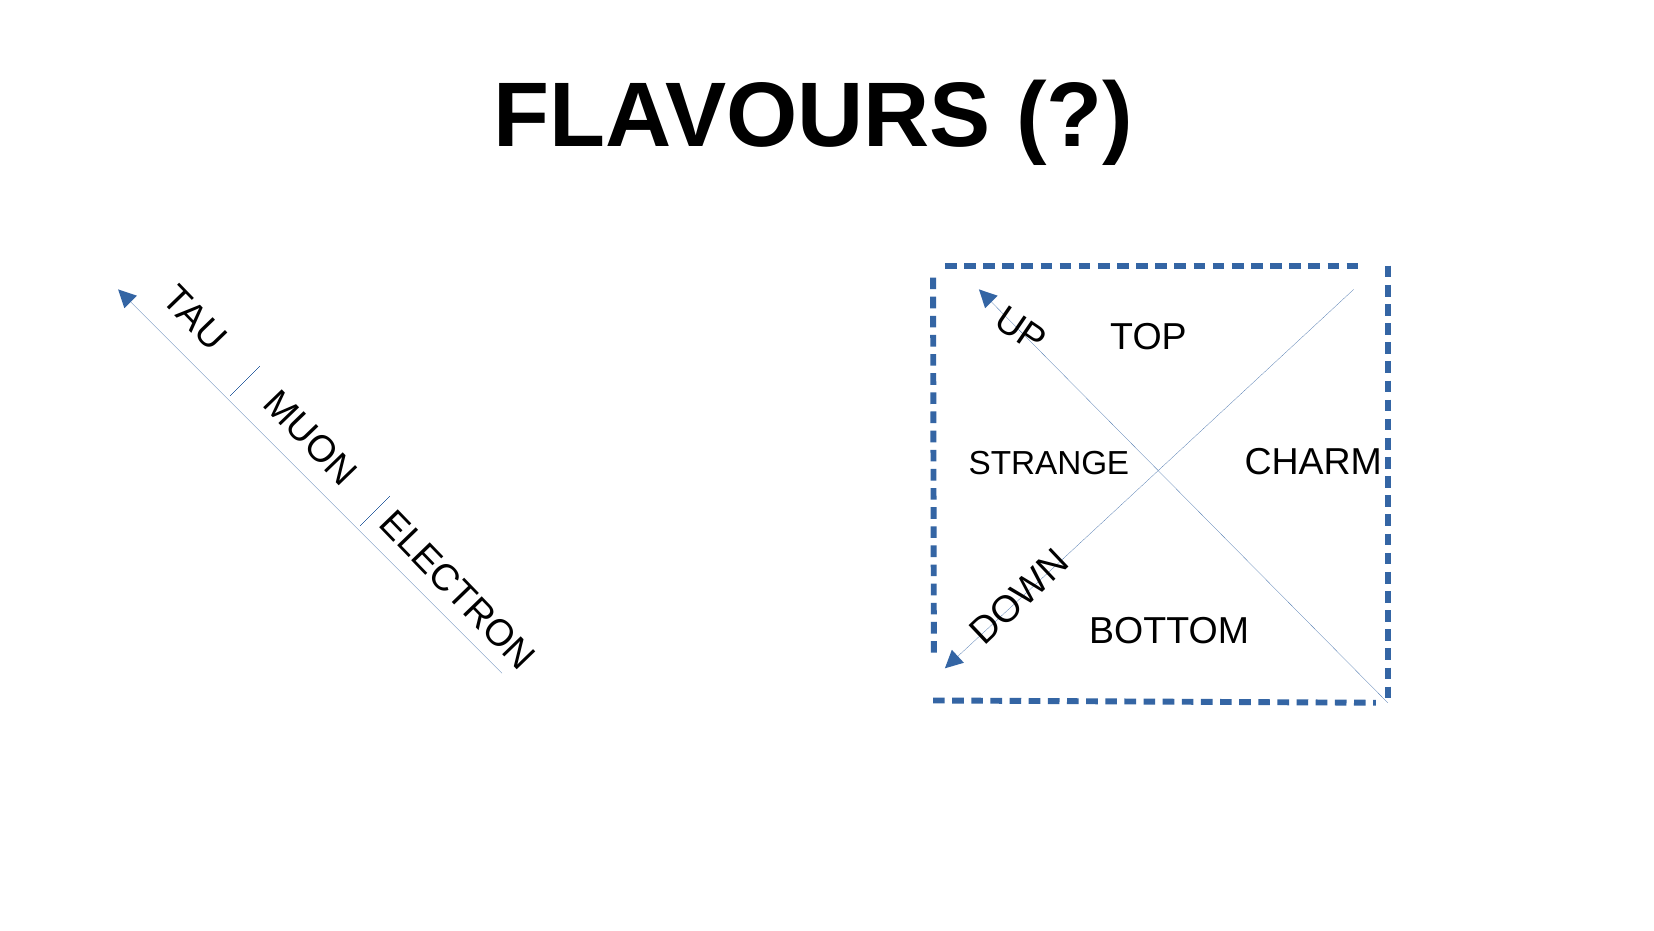

# FLAVOURS (?)
 TOP
 STRANGE CHARM
 BOTTOM
UP
TAU MUON ELECTRON
DOWN